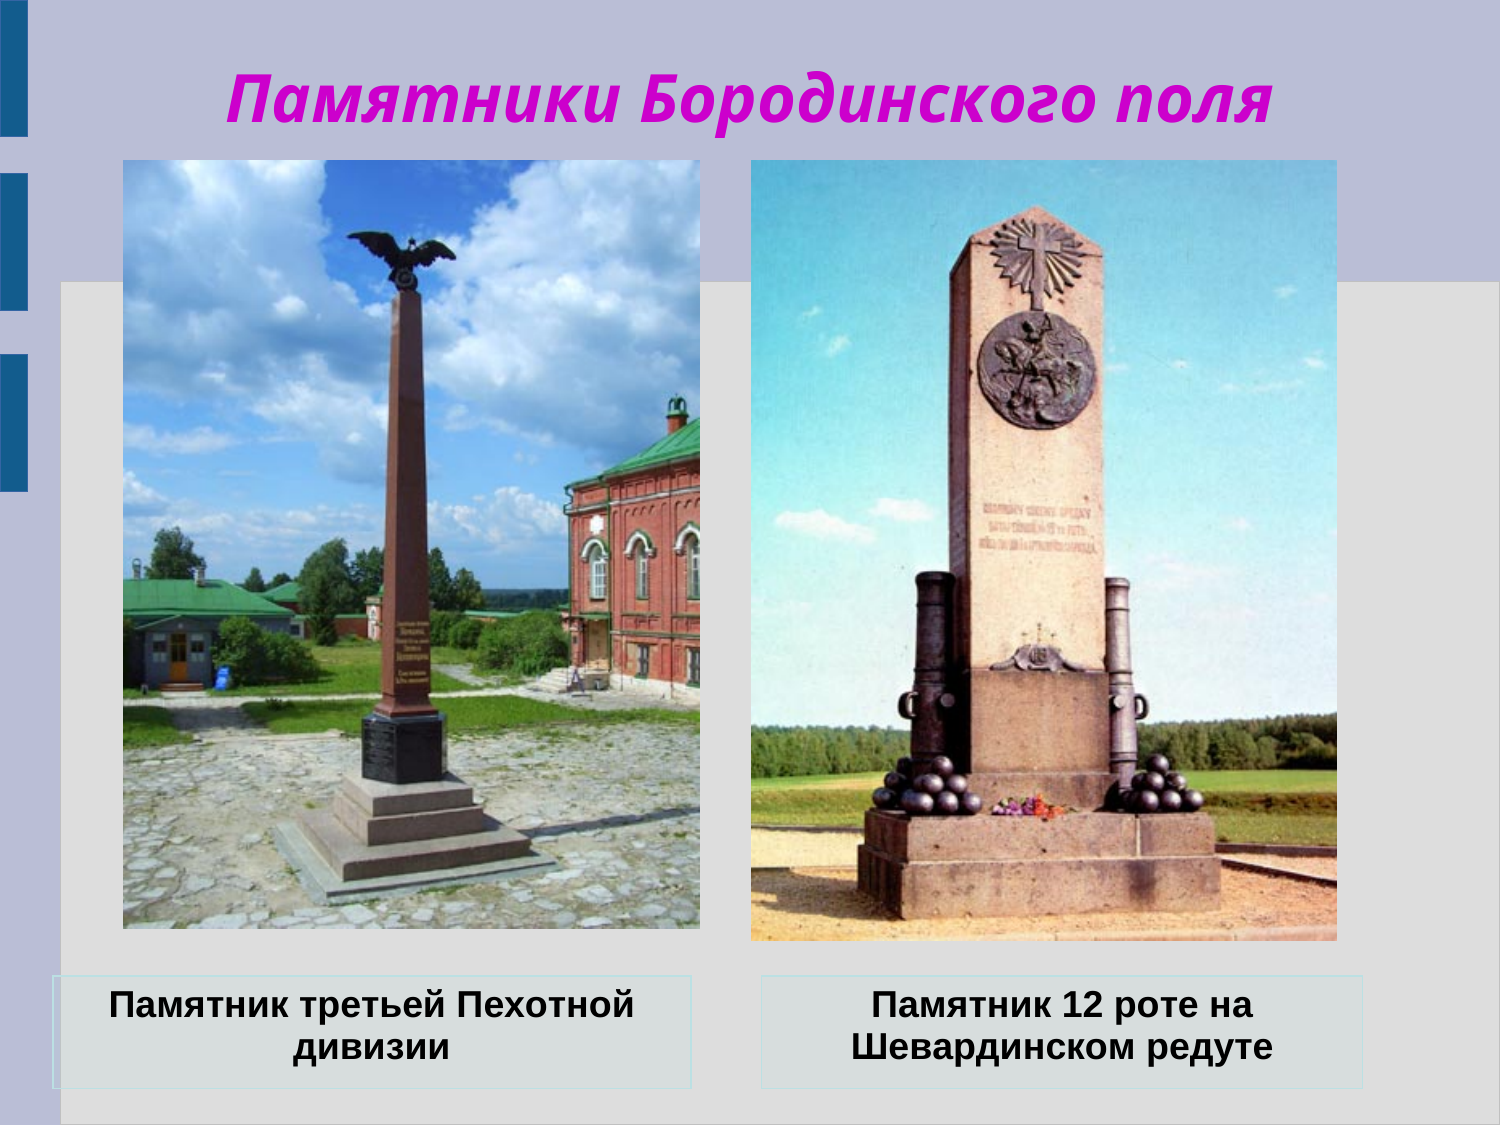

# Памятники Бородинского поля
Памятник третьей Пехотной дивизии
Памятник 12 роте на Шевардинском редуте